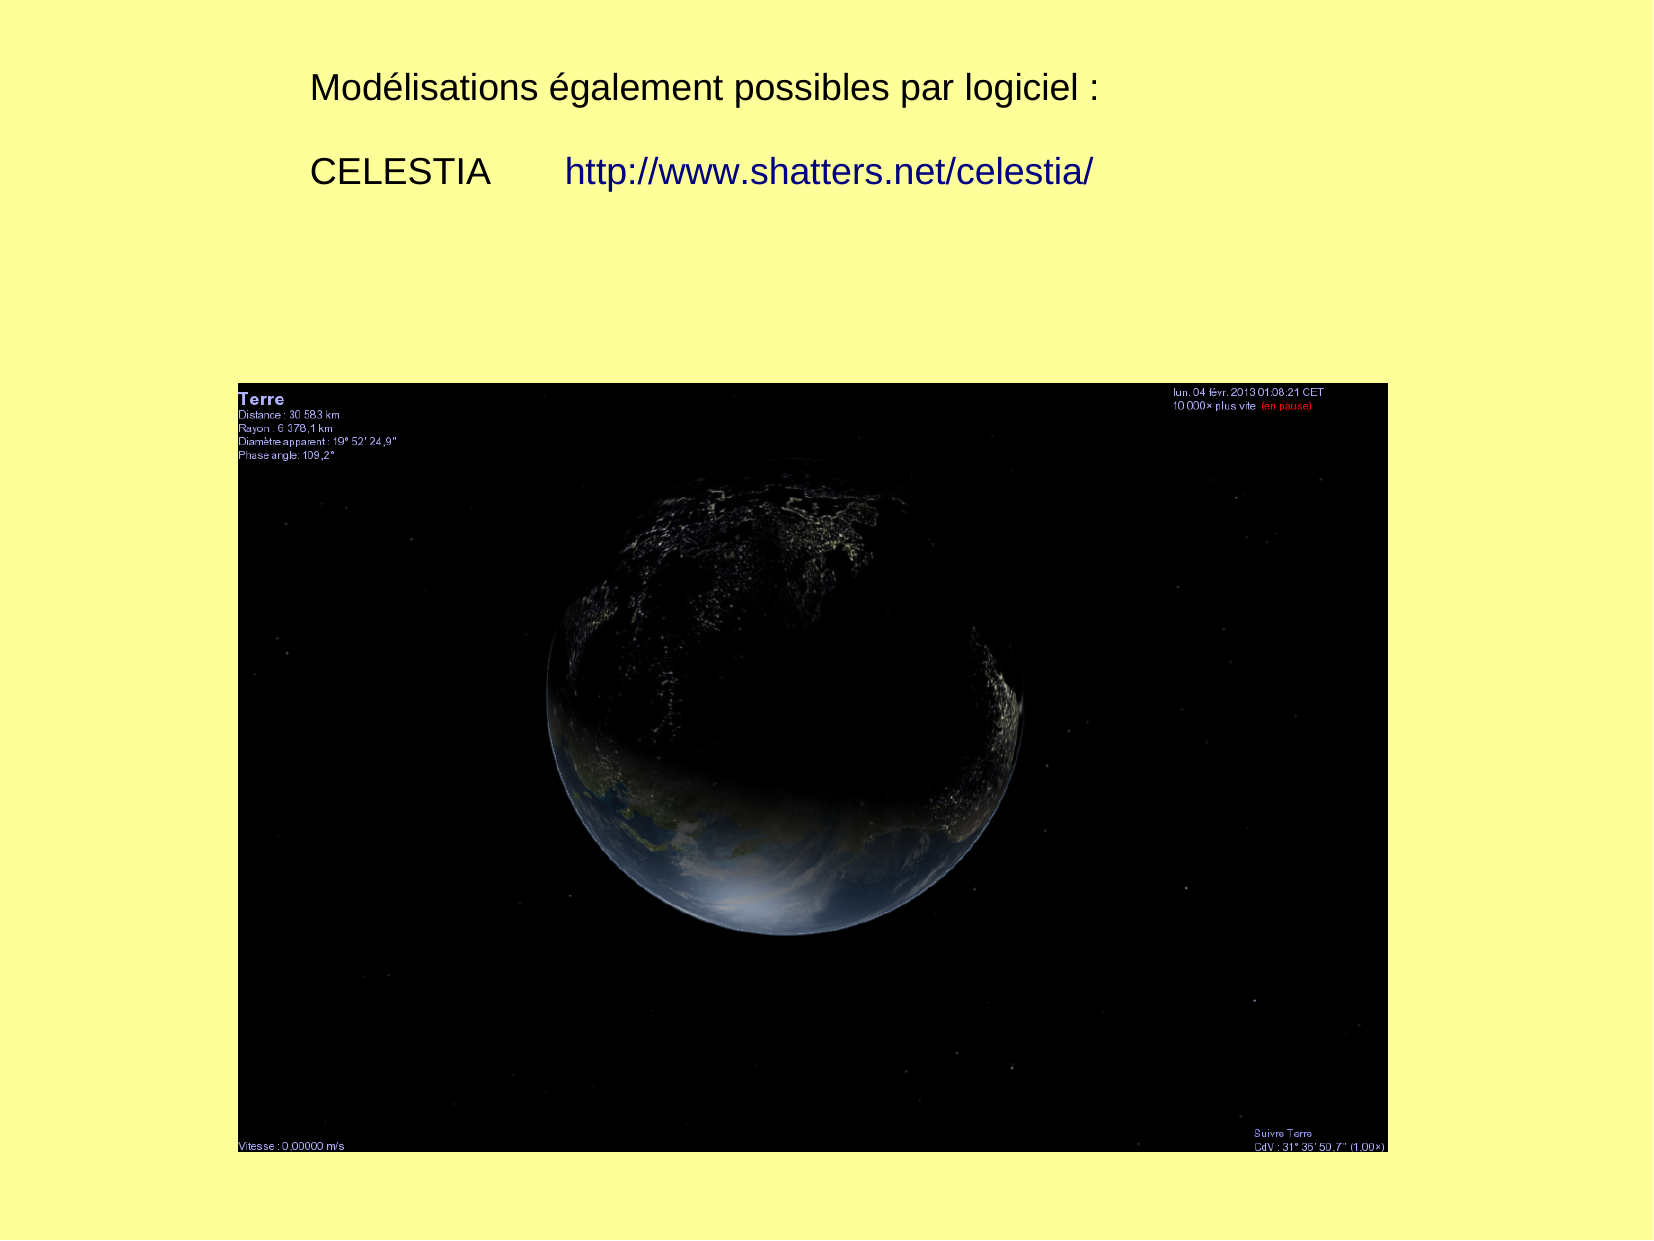

Modélisations également possibles par logiciel :
CELESTIA http://www.shatters.net/celestia/